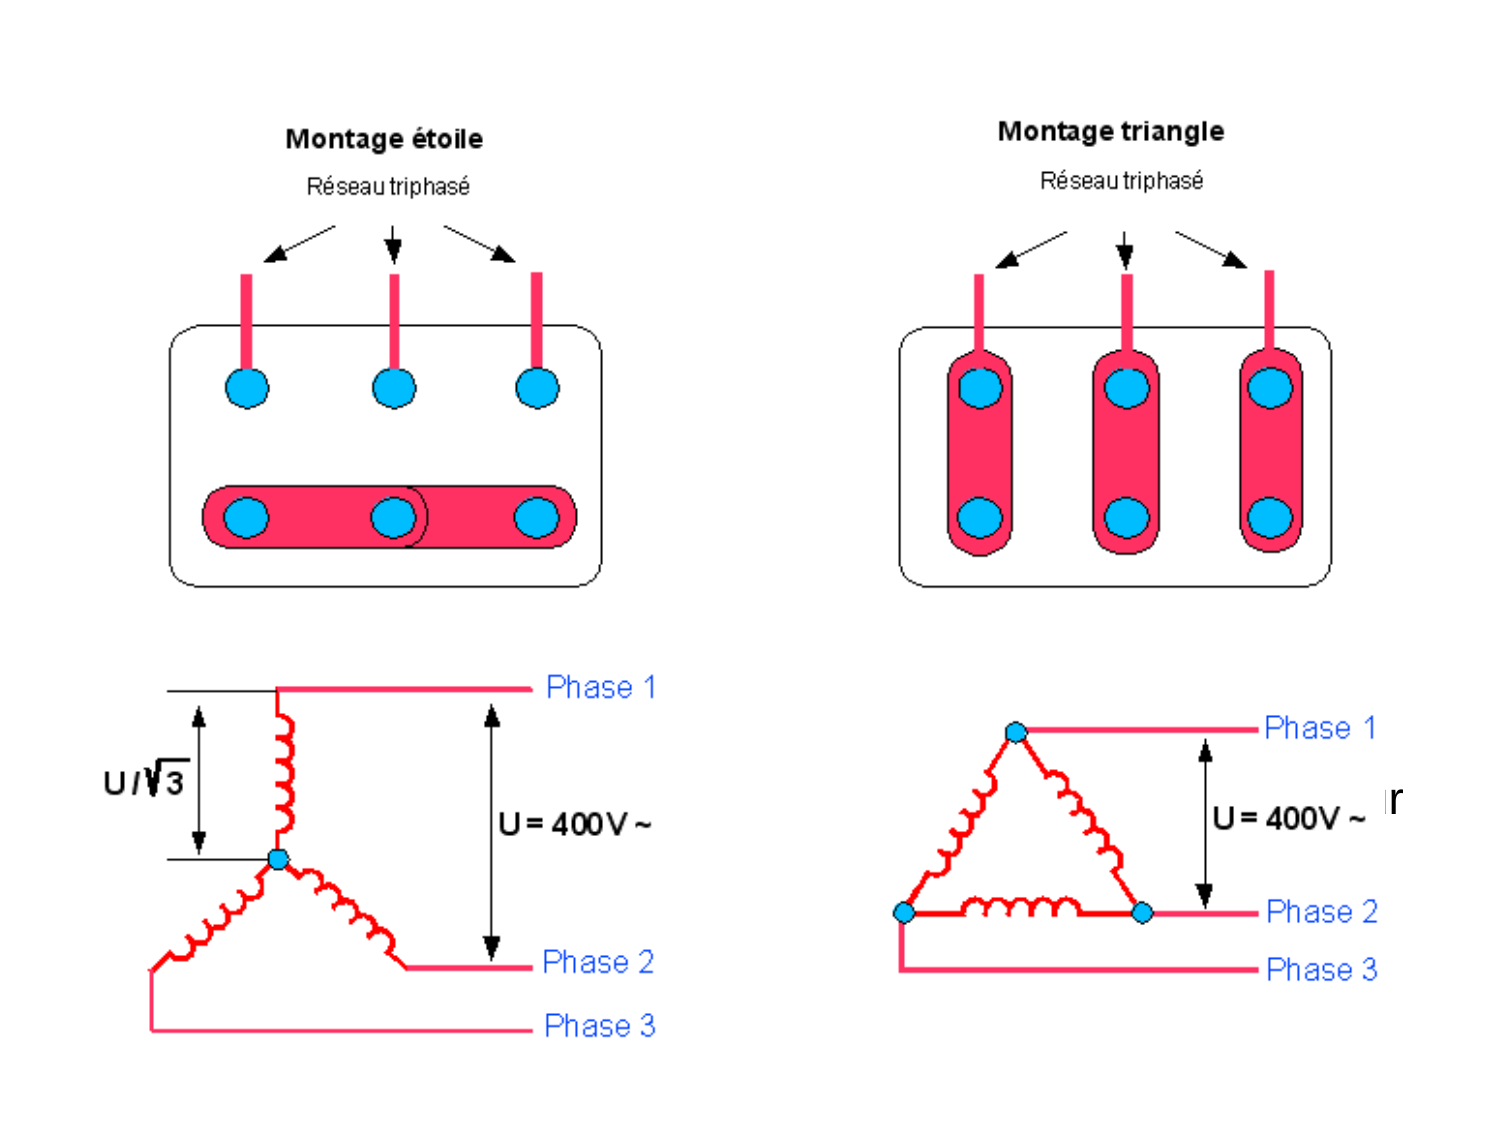

Branchement étoile ou triangle
Il y a deux possibilités de branchement du moteur au réseau électrique triphasé. Le montage en étoile (D) et le montage en triangle (Y).
Avec un branchement en étoile, la tension aux bornes de chacune des bobines est d'environ 230V.
Dans le montage en triangle, chacune des bobines est alimentée avec la tension nominale du réseau (400V). On utilise le montage étoile si un moteur de 230V doit être relié sur un réseau 400V ou pour démarrer un moteur à puissance réduite dans le cas d'une charge avec une forte inertie mécanique.